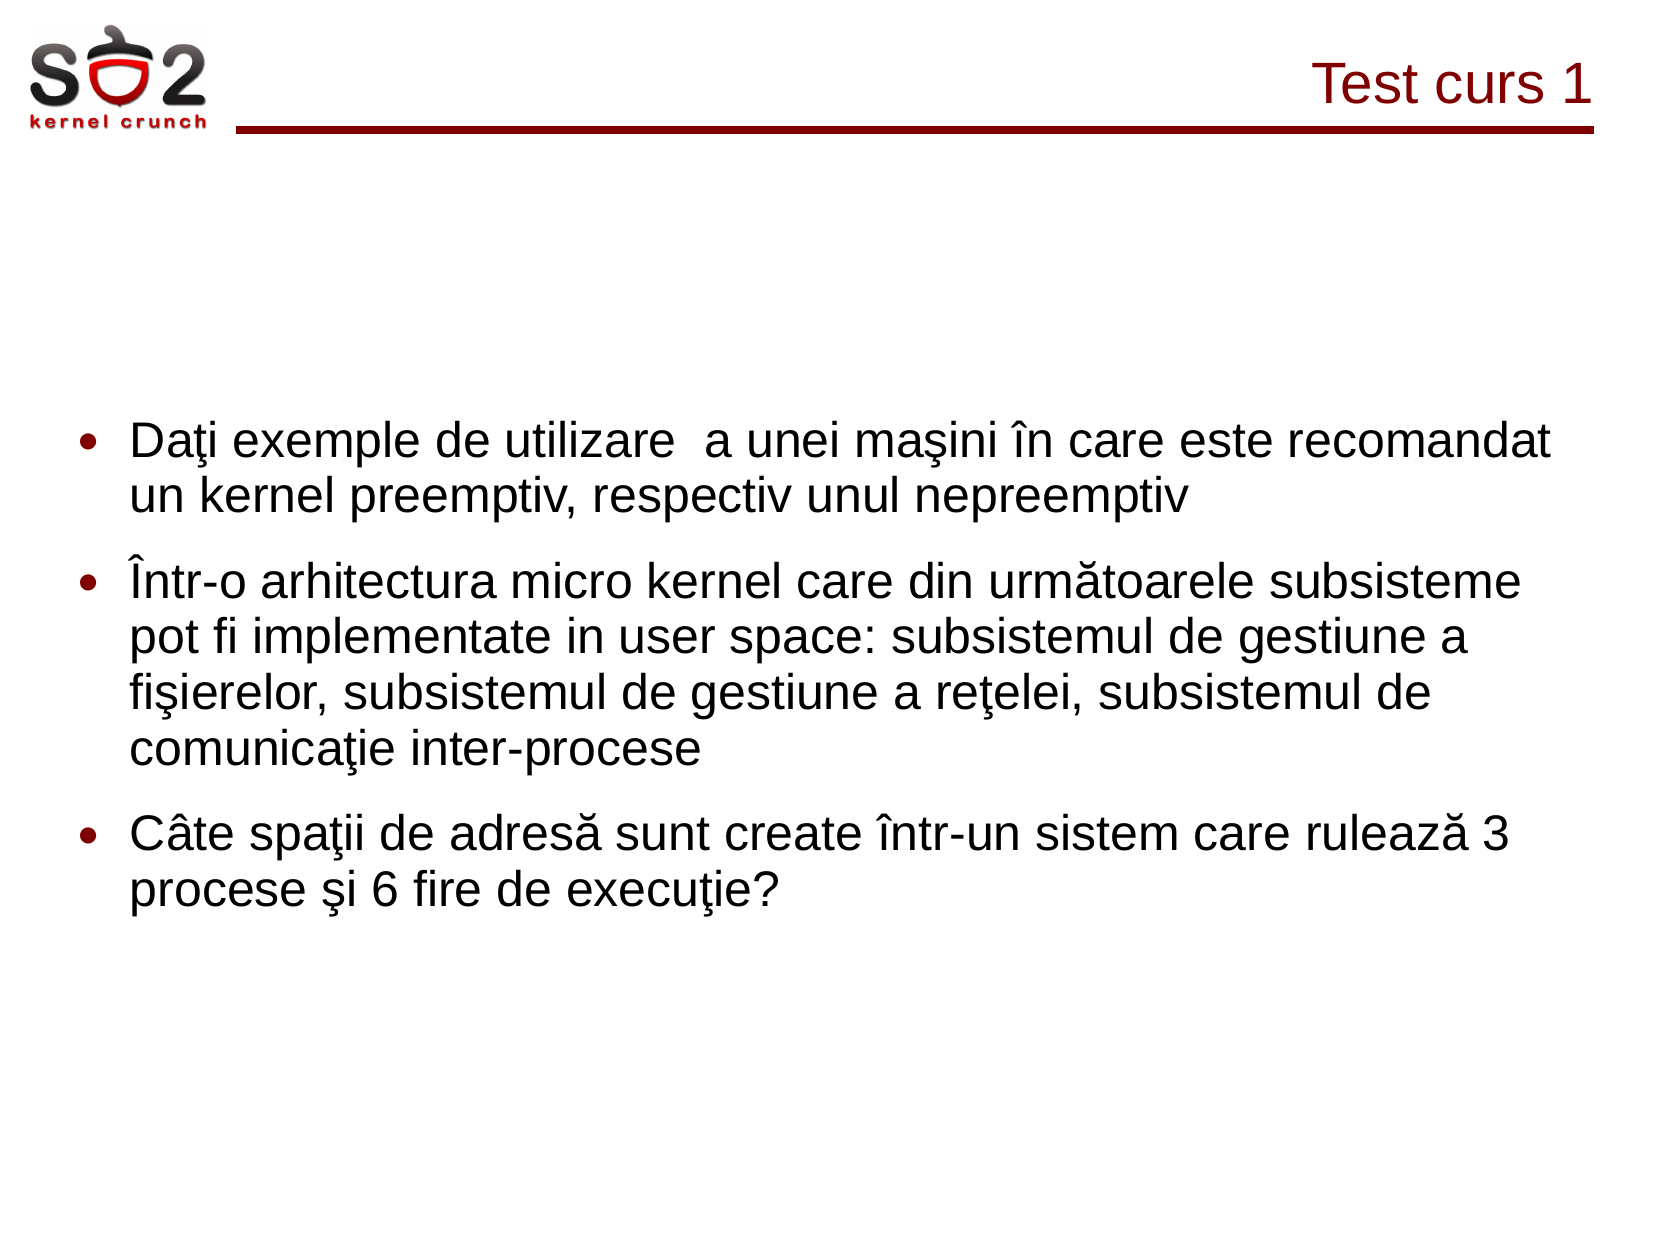

# Test curs 1
Daţi exemple de utilizare a unei maşini în care este recomandat un kernel preemptiv, respectiv unul nepreemptiv
Într-o arhitectura micro kernel care din următoarele subsisteme pot fi implementate in user space: subsistemul de gestiune a fişierelor, subsistemul de gestiune a reţelei, subsistemul de comunicaţie inter-procese
Câte spaţii de adresă sunt create într-un sistem care rulează 3 procese şi 6 fire de execuţie?